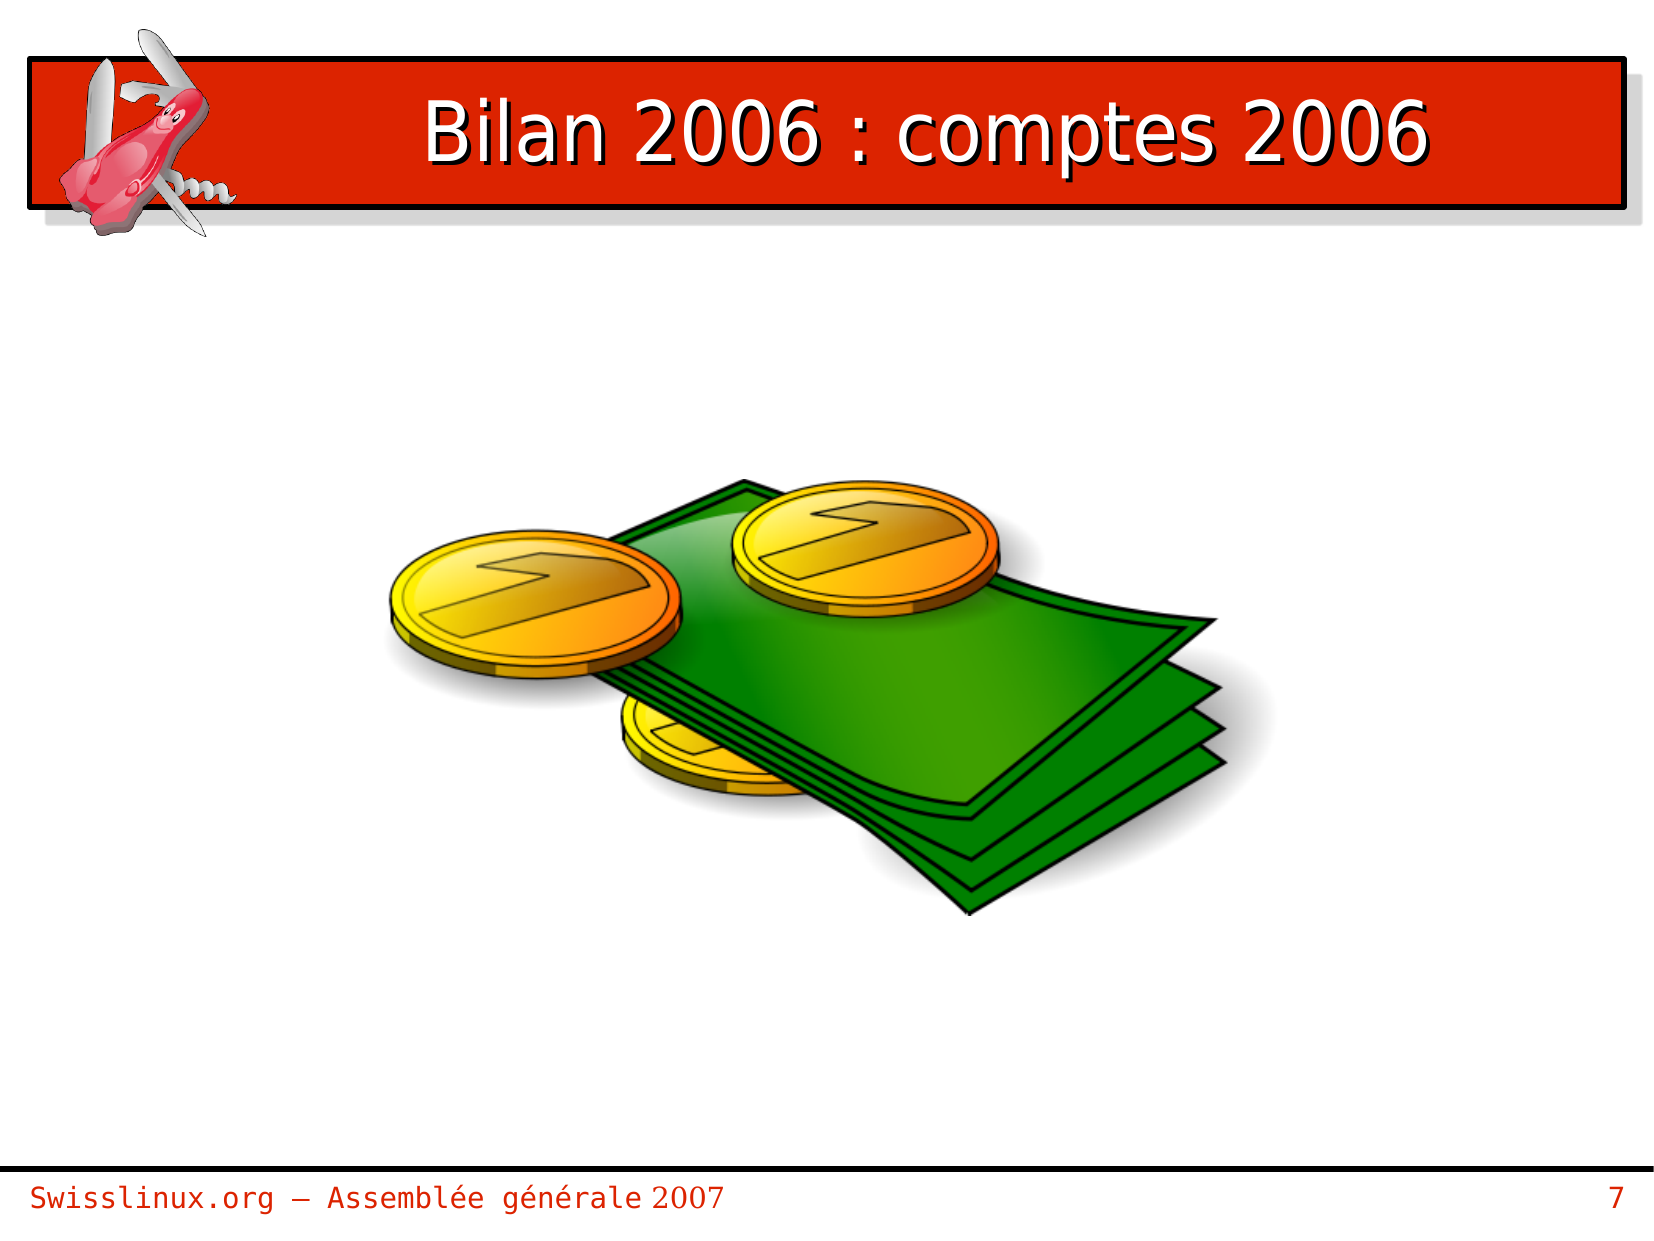

# Bilan 2006 : comptes 2006
26 Janvier 2007
7